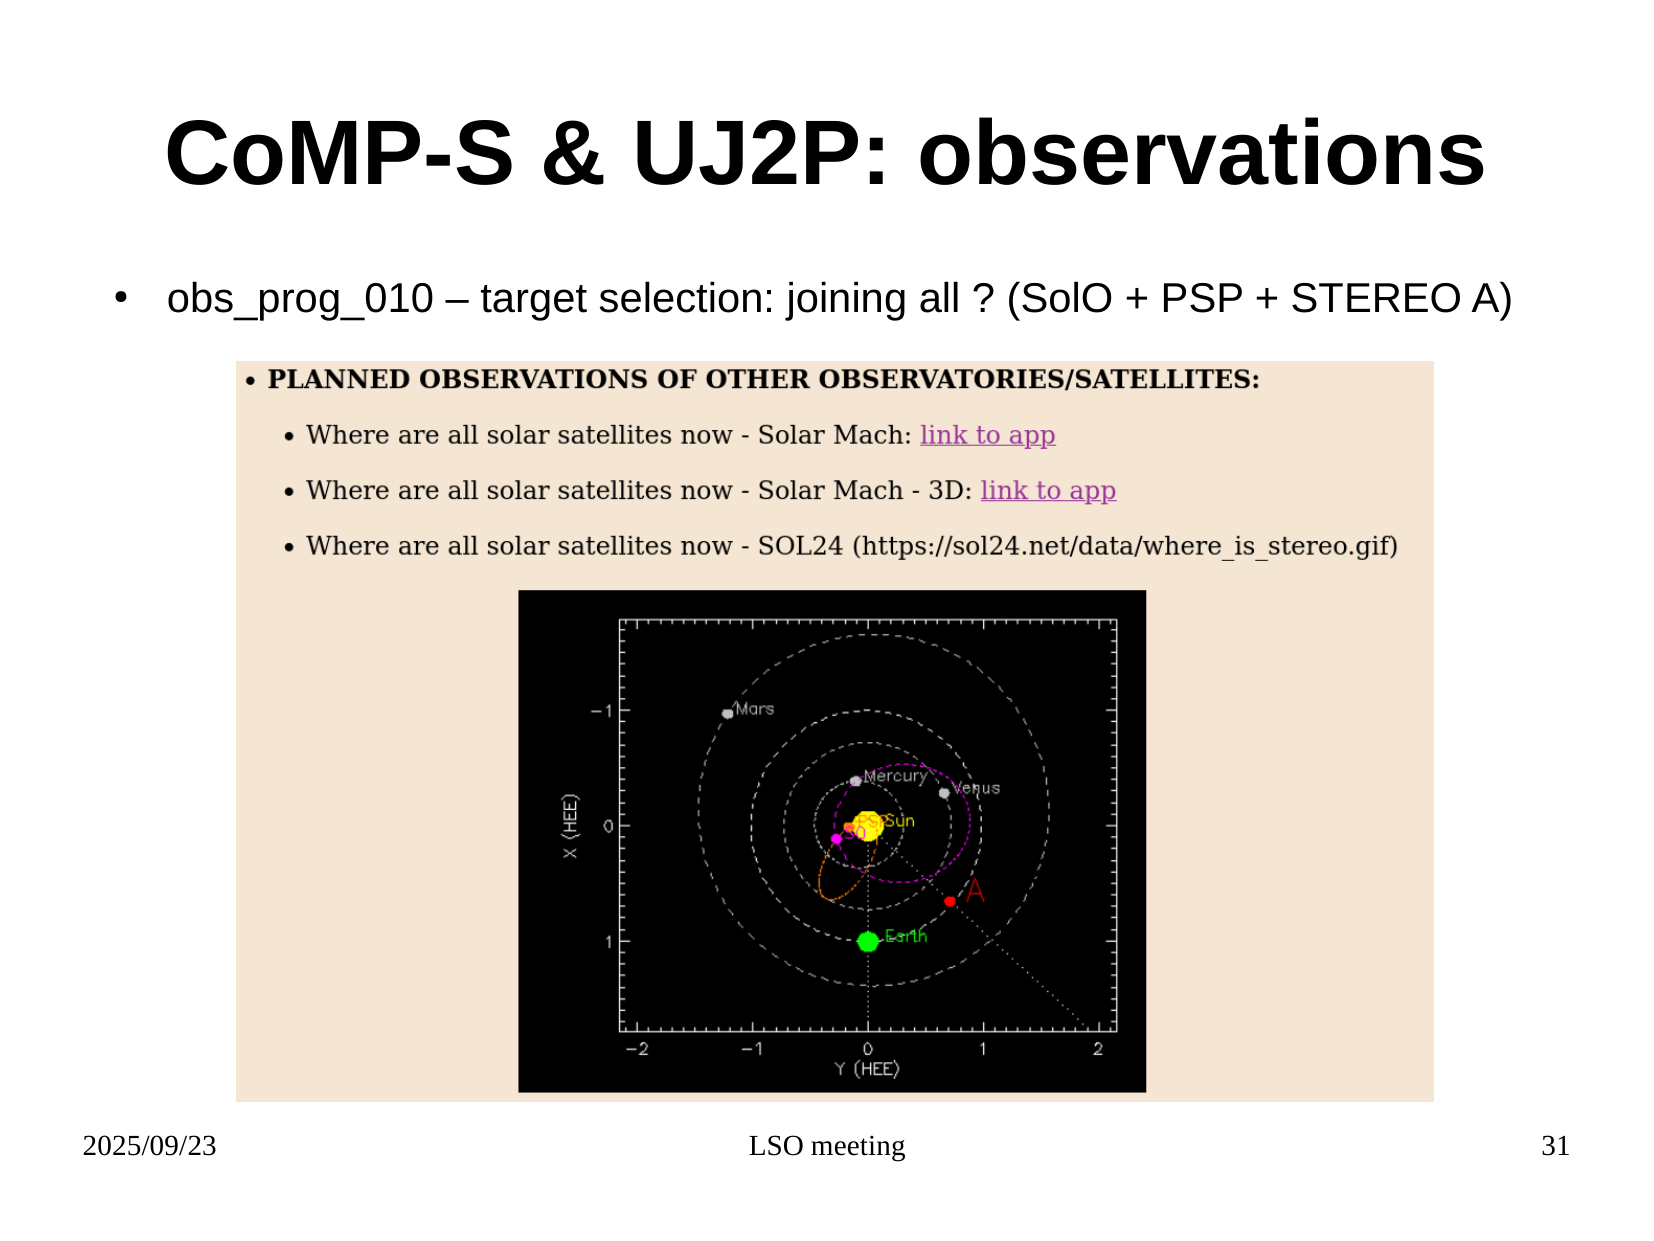

CoMP-S & UJ2P: observations
# obs_prog_010 – target selection: joining all ? (SolO + PSP + STEREO A)
2025/09/23
LSO meeting
31